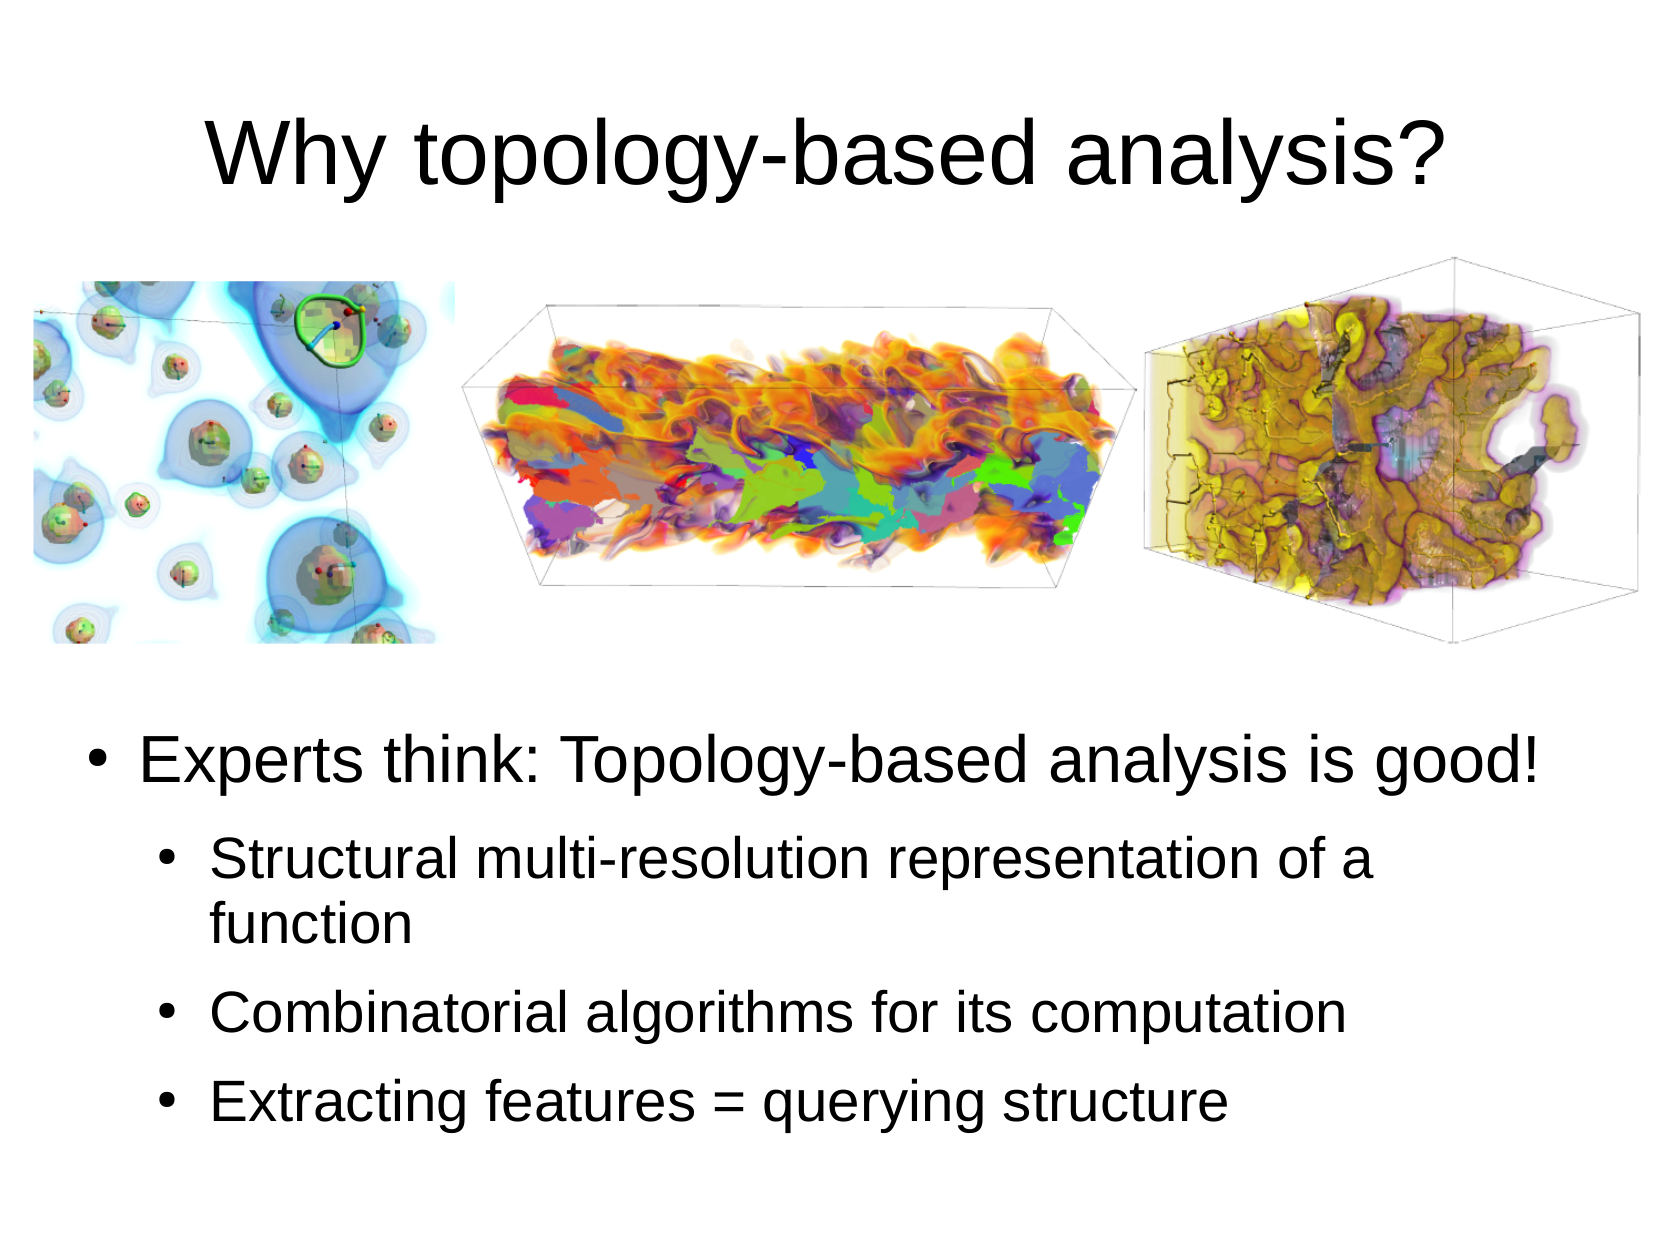

# Why topology-based analysis?
Experts think: Topology-based analysis is good!
Structural multi-resolution representation of a function
Combinatorial algorithms for its computation
Extracting features = querying structure